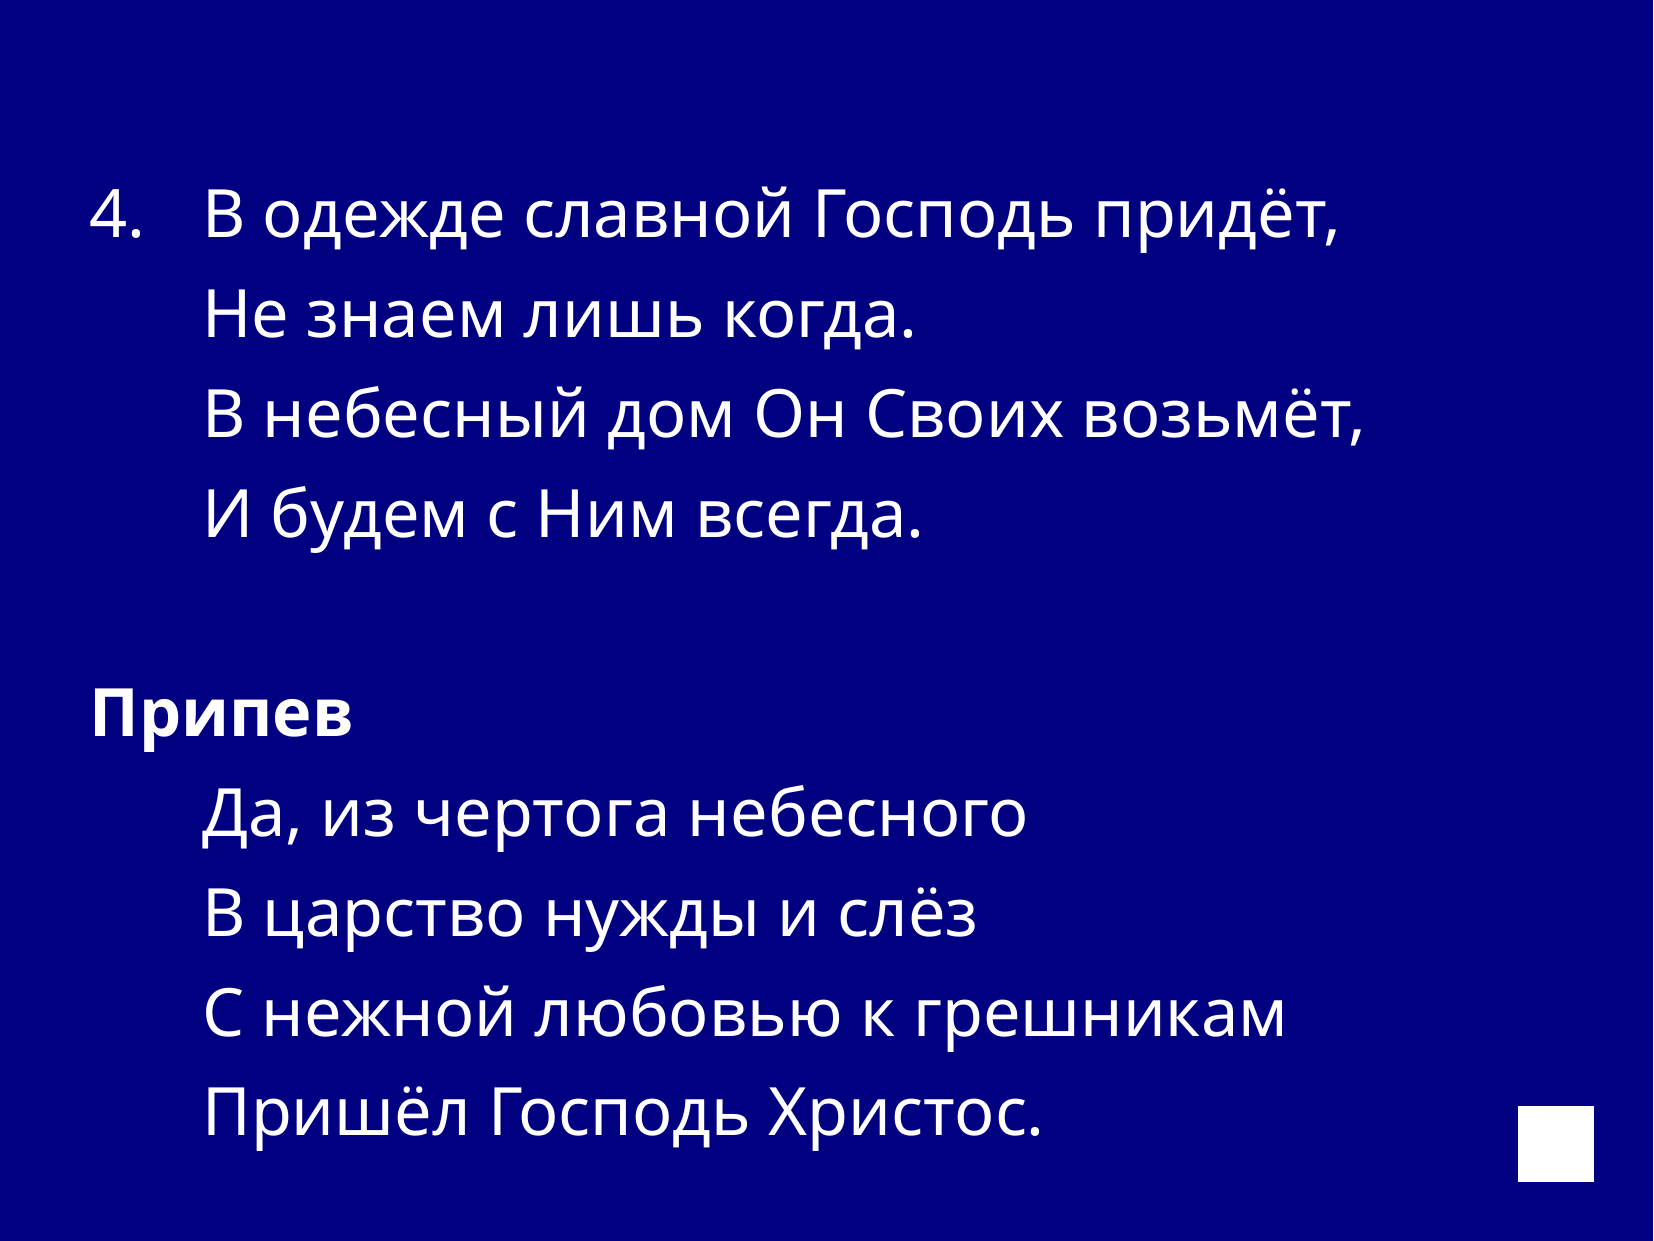

4.	В одежде славной Господь придёт,
	Не знаем лишь когда.
	В небесный дом Он Своих возьмёт,
	И будем с Ним всегда.
Припев
	Да, из чертога небесного
	В царство нужды и слёз
	С нежной любовью к грешникам
	Пришёл Господь Христос.